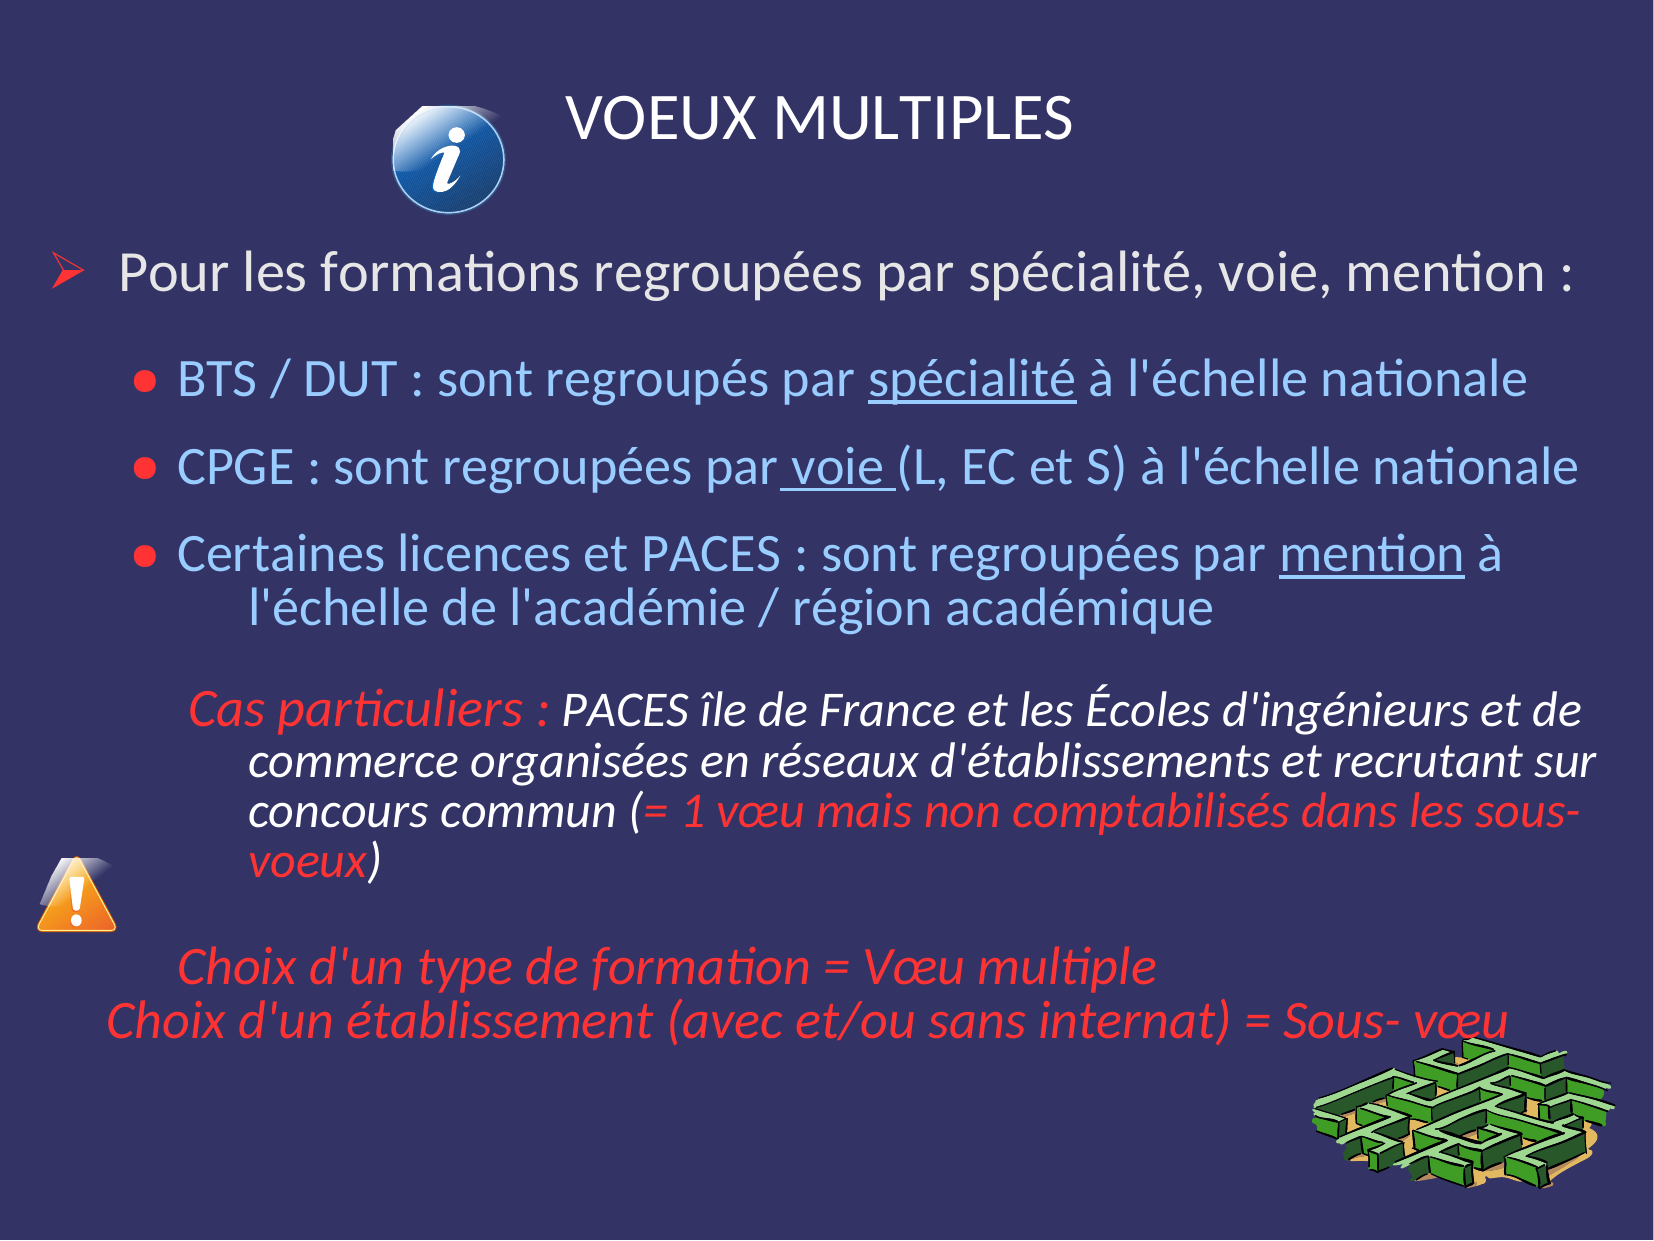

# VOEUX MULTIPLES
Pour les formations regroupées par spécialité, voie, mention :
BTS / DUT : sont regroupés par spécialité à l'échelle nationale
CPGE : sont regroupées par voie (L, EC et S) à l'échelle nationale
Certaines licences et PACES : sont regroupées par mention à l'échelle de l'académie / région académique
 Cas particuliers : PACES île de France et les Écoles d'ingénieurs et de commerce organisées en réseaux d'établissements et recrutant sur concours commun (= 1 vœu mais non comptabilisés dans les sous-voeux)
Choix d'un type de formation = Vœu multiple
Choix d'un établissement (avec et/ou sans internat) = Sous- vœu